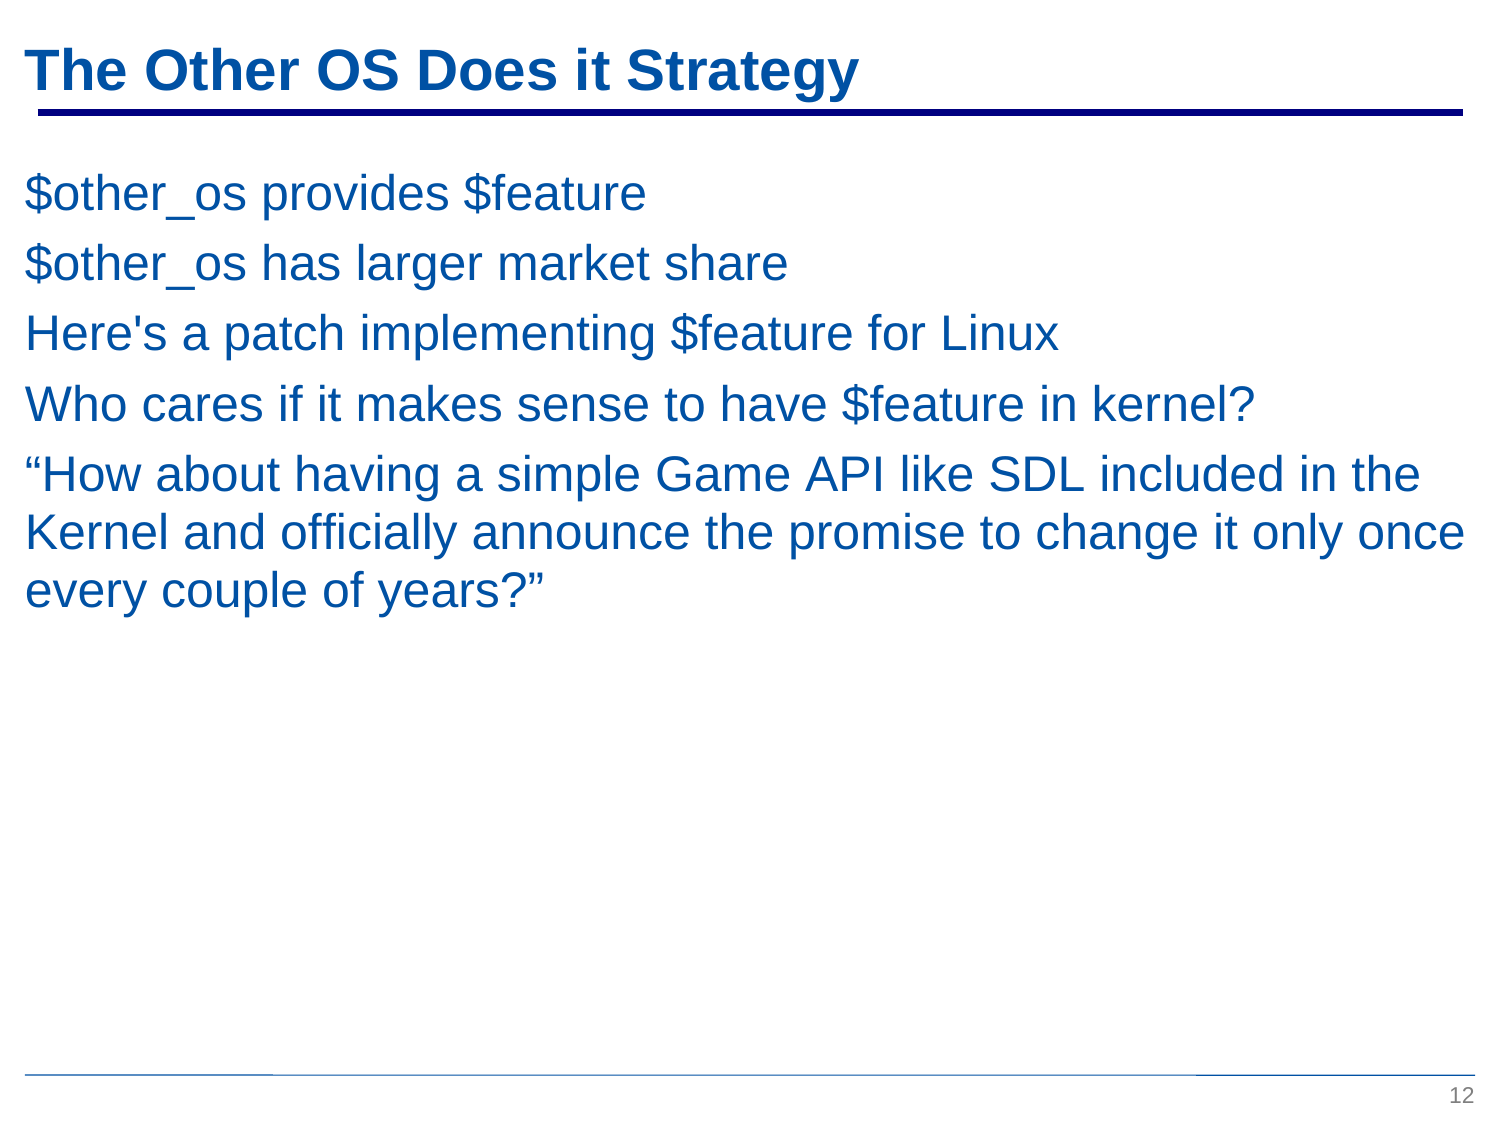

# The Other OS Does it Strategy
$other_os provides $feature
$other_os has larger market share
Here's a patch implementing $feature for Linux
Who cares if it makes sense to have $feature in kernel?
“How about having a simple Game API like SDL included in the Kernel and officially announce the promise to change it only once every couple of years?”
12